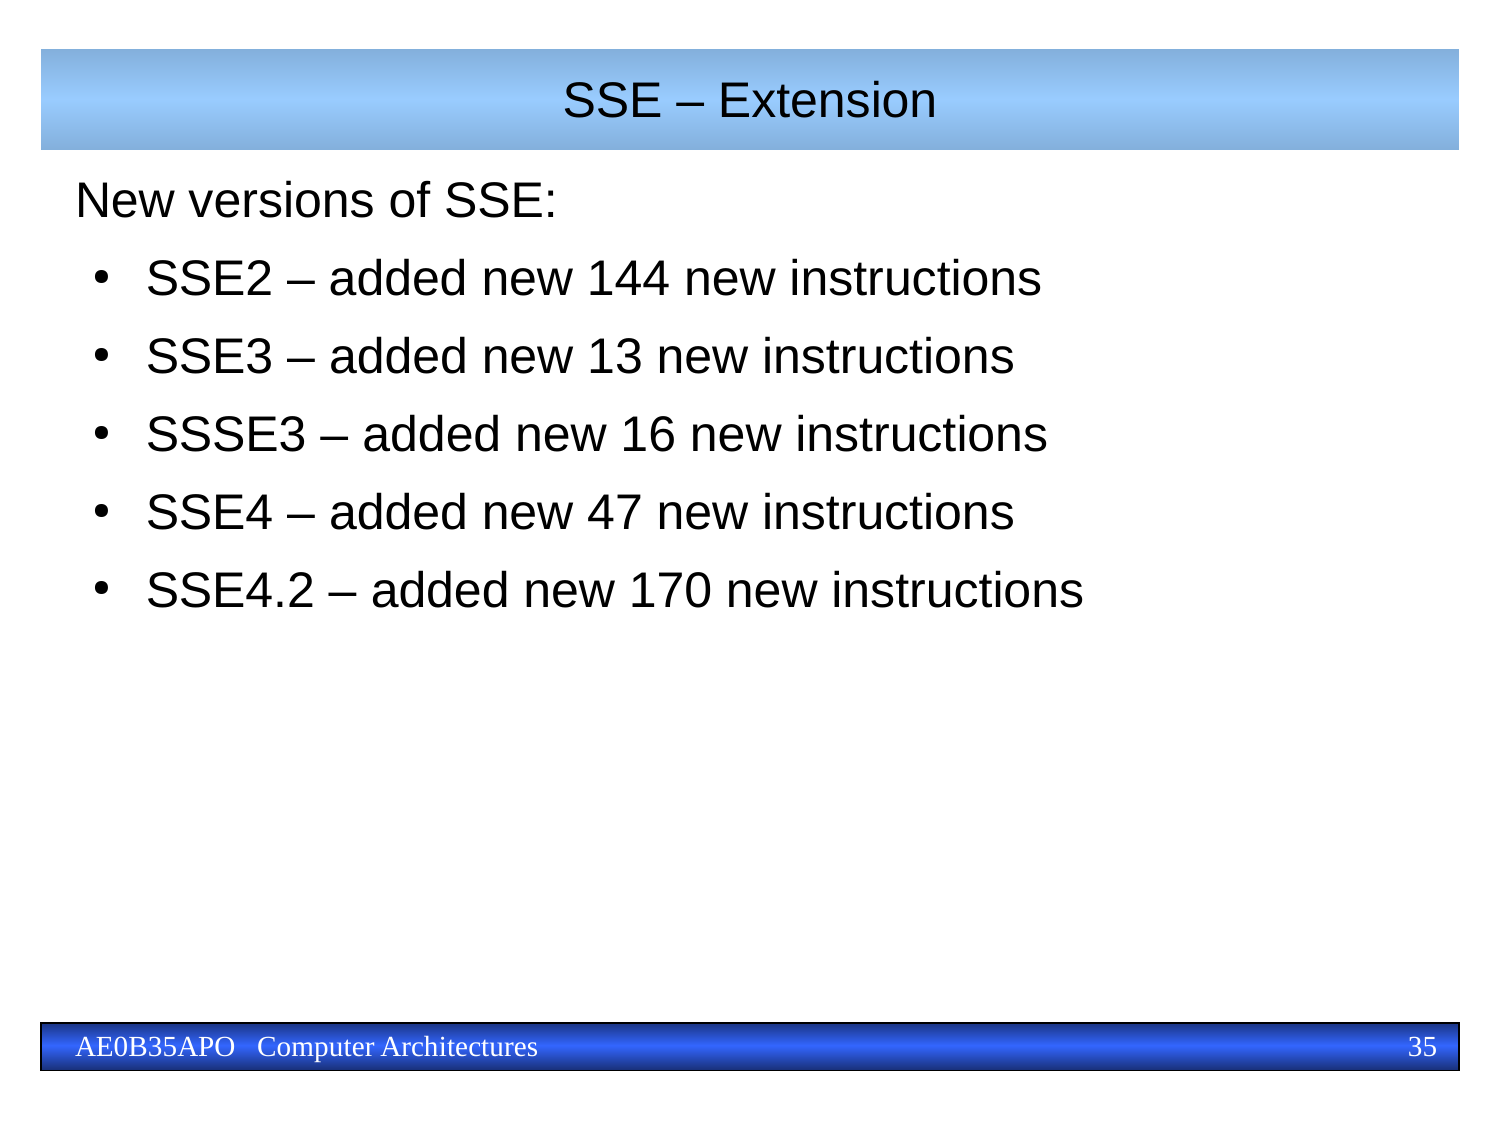

# SSE – Extension
New versions of SSE:
SSE2 – added new 144 new instructions
SSE3 – added new 13 new instructions
SSSE3 – added new 16 new instructions
SSE4 – added new 47 new instructions
SSE4.2 – added new 170 new instructions
AE0B35APO Computer Architectures
35